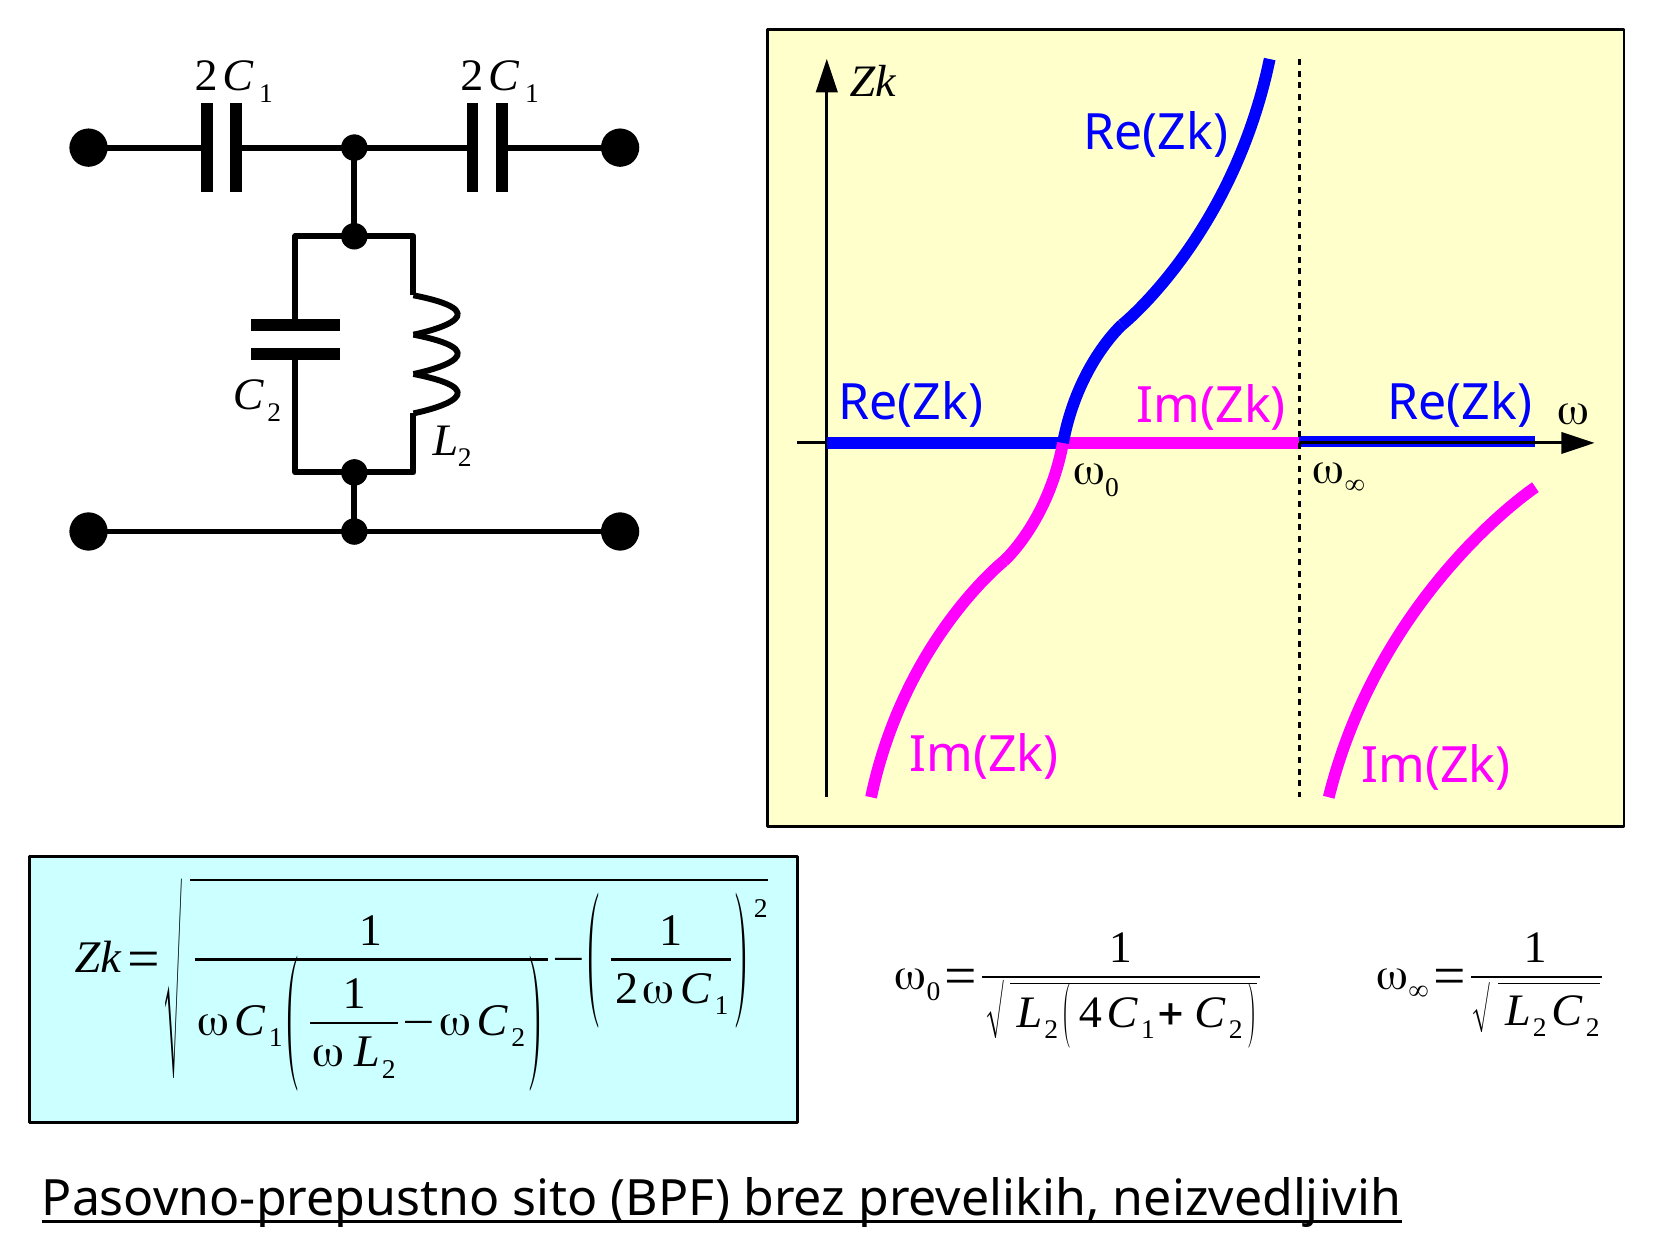

Re(Zk)
Re(Zk)
Re(Zk)
Im(Zk)
Im(Zk)
Im(Zk)
Pasovno-prepustno sito (BPF) brez prevelikih, neizvedljivih tuljav